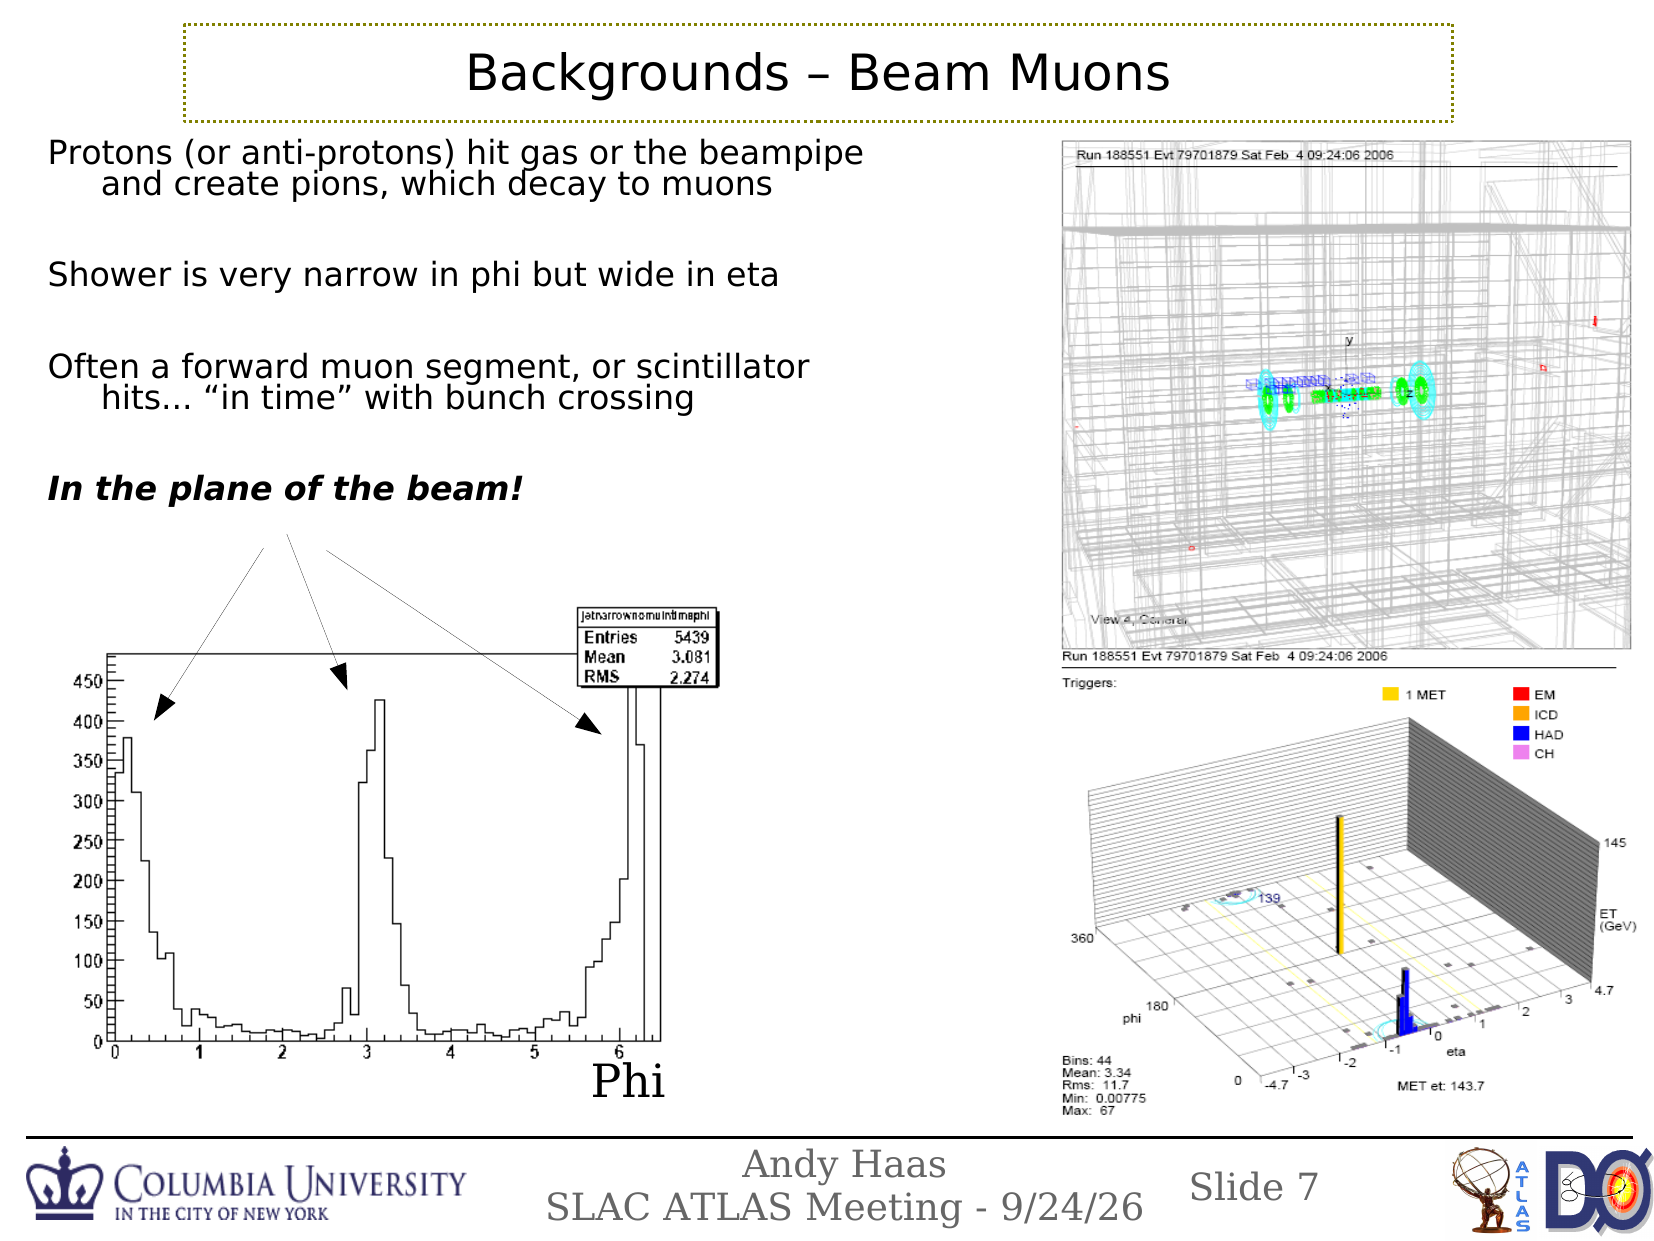

# Backgrounds – Beam Muons
Protons (or anti-protons) hit gas or the beampipe and create pions, which decay to muons
Shower is very narrow in phi but wide in eta
Often a forward muon segment, or scintillator hits... “in time” with bunch crossing
In the plane of the beam!
Phi